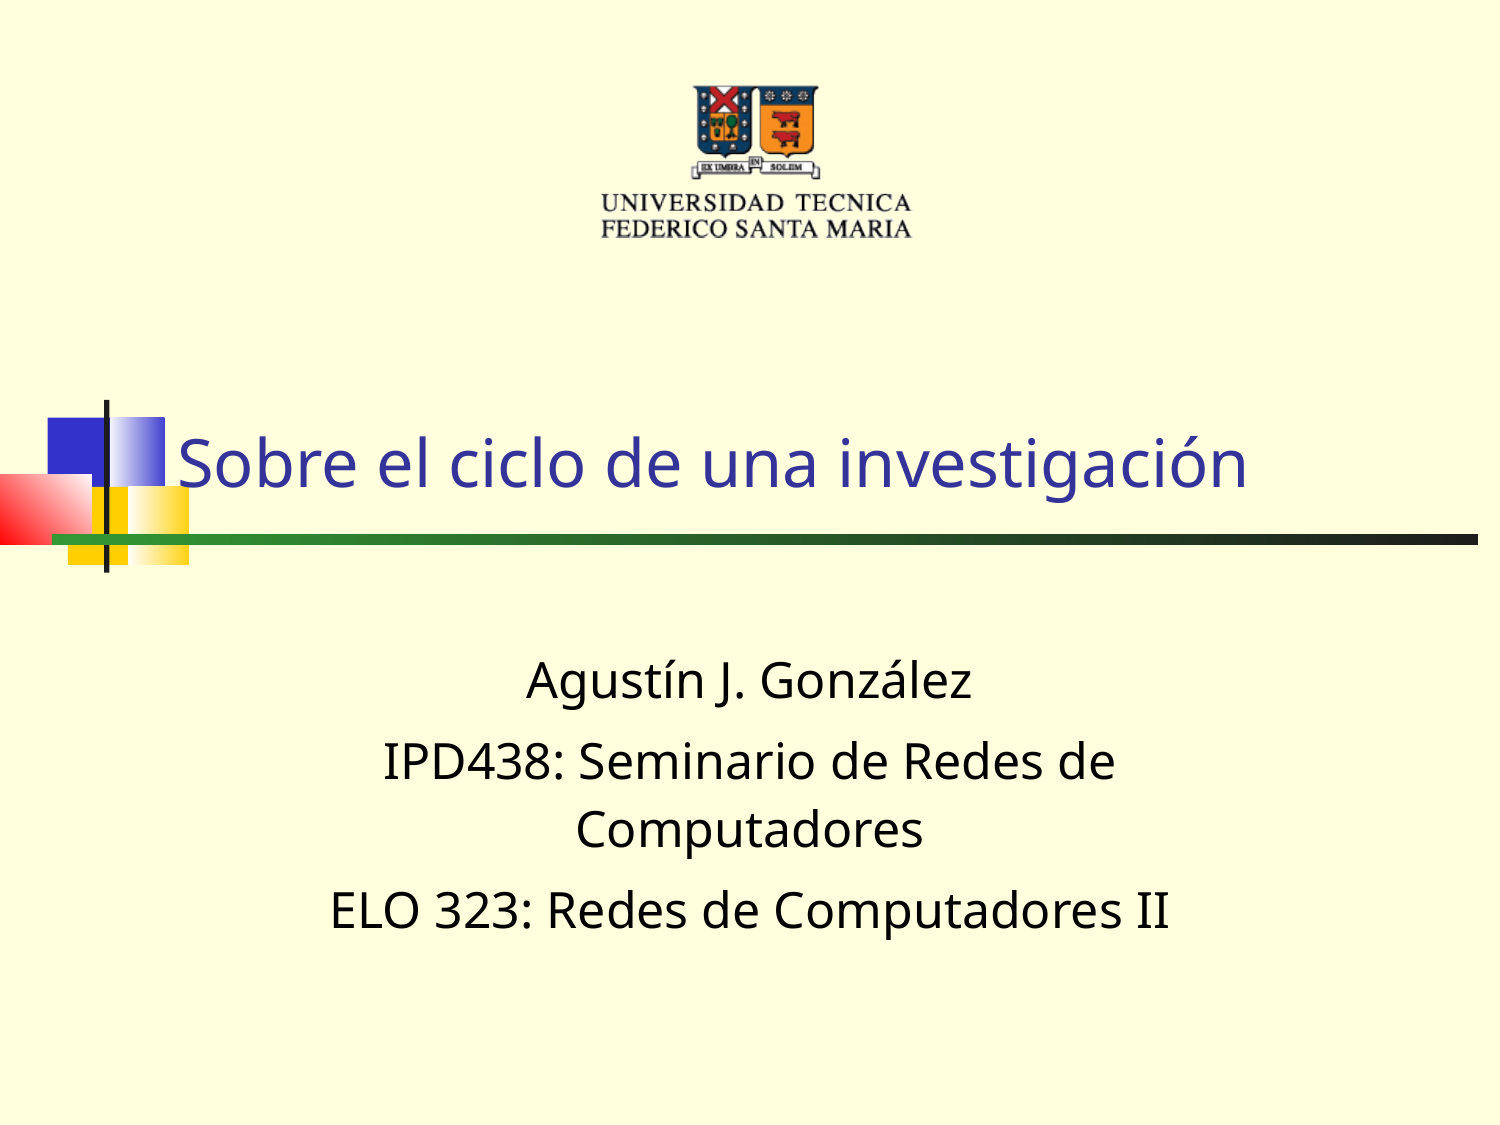

# Sobre el ciclo de una investigación
Agustín J. González
IPD438: Seminario de Redes de Computadores
ELO 323: Redes de Computadores II